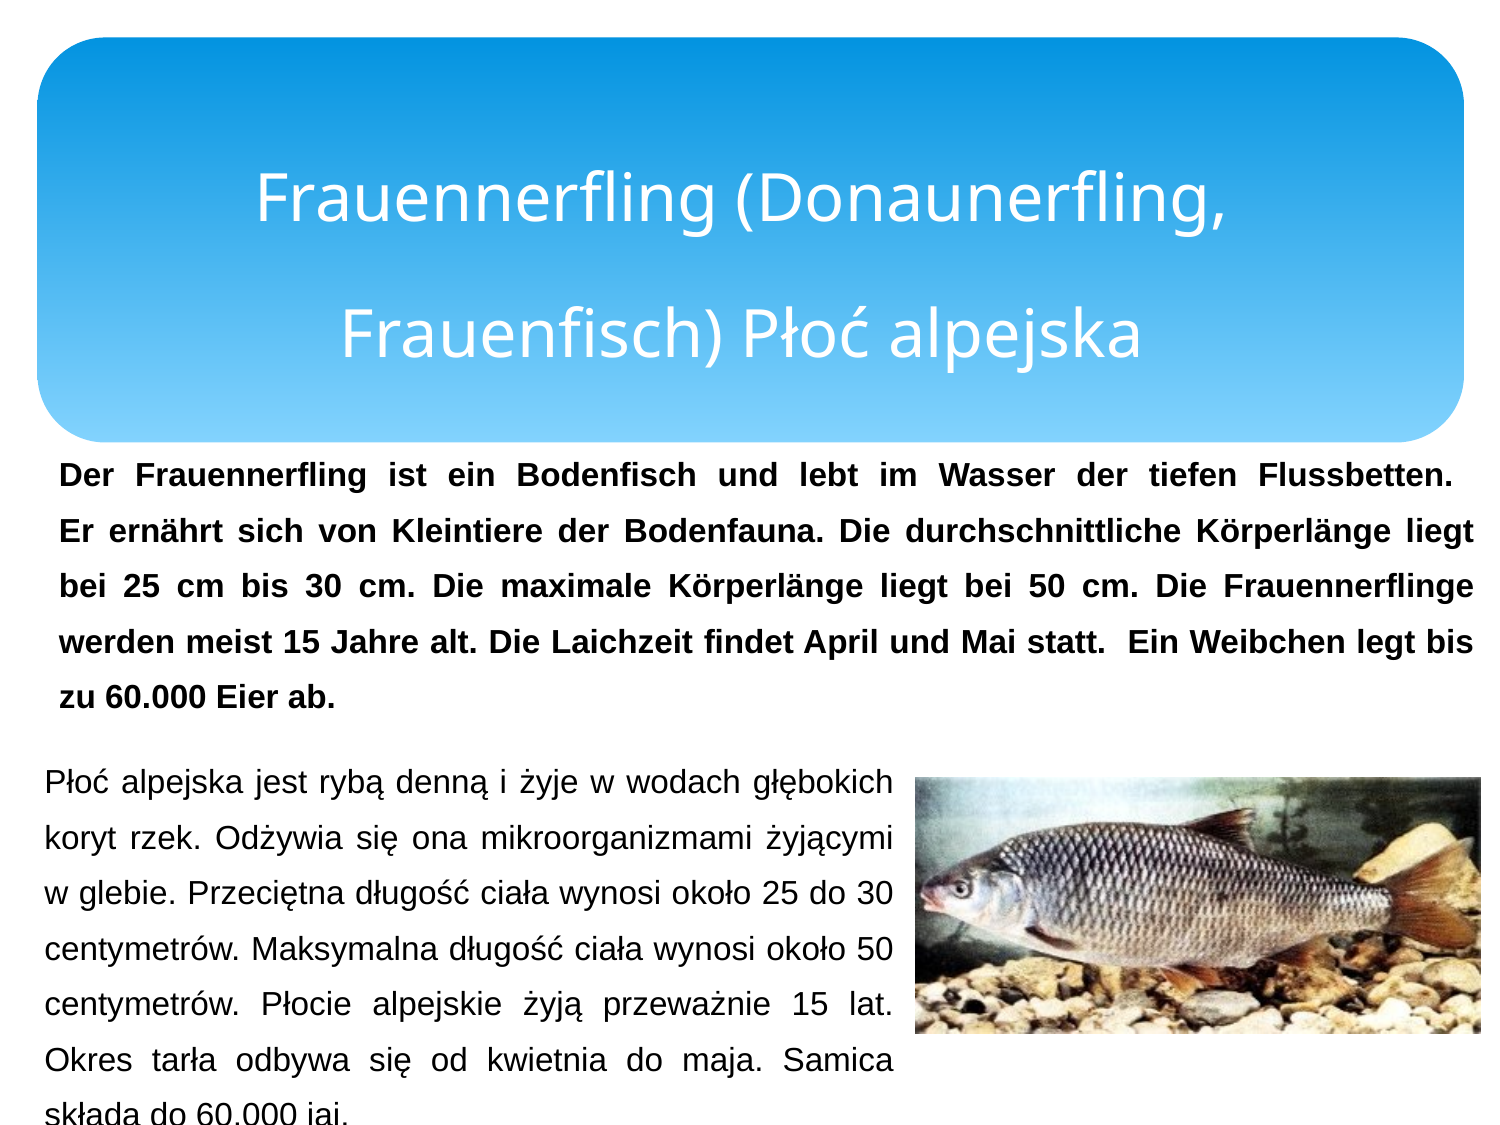

# Frauennerfling (Donaunerfling, Frauenfisch) Płoć alpejska
Der Frauennerfling ist ein Bodenfisch und lebt im Wasser der tiefen Flussbetten.
Er ernährt sich von Kleintiere der Bodenfauna. Die durchschnittliche Körperlänge liegt bei 25 cm bis 30 cm. Die maximale Körperlänge liegt bei 50 cm. Die Frauennerflinge werden meist 15 Jahre alt. Die Laichzeit findet April und Mai statt. Ein Weibchen legt bis zu 60.000 Eier ab.
Płoć alpejska jest rybą denną i żyje w wodach głębokich koryt rzek. Odżywia się ona mikroorganizmami żyjącymi w glebie. Przeciętna długość ciała wynosi około 25 do 30 centymetrów. Maksymalna długość ciała wynosi około 50 centymetrów. Płocie alpejskie żyją przeważnie 15 lat. Okres tarła odbywa się od kwietnia do maja. Samica składa do 60.000 jaj.